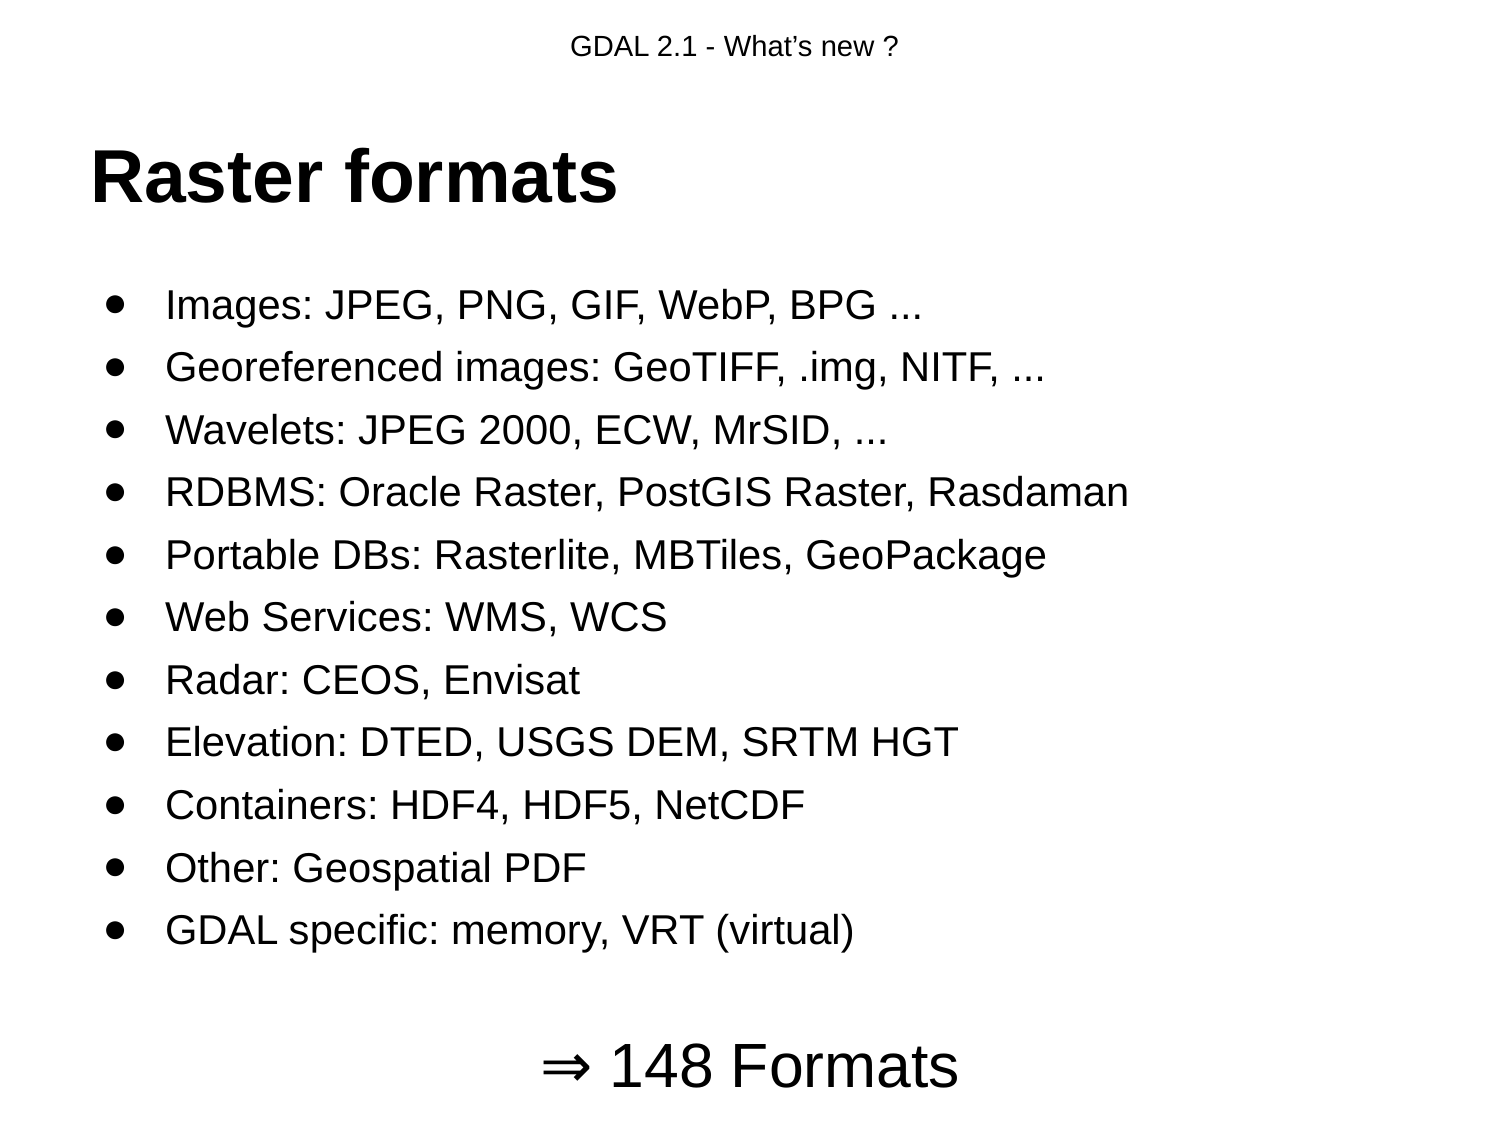

# Raster formats
Images: JPEG, PNG, GIF, WebP, BPG ...
Georeferenced images: GeoTIFF, .img, NITF, ...
Wavelets: JPEG 2000, ECW, MrSID, ...
RDBMS: Oracle Raster, PostGIS Raster, Rasdaman
Portable DBs: Rasterlite, MBTiles, GeoPackage
Web Services: WMS, WCS
Radar: CEOS, Envisat
Elevation: DTED, USGS DEM, SRTM HGT
Containers: HDF4, HDF5, NetCDF
Other: Geospatial PDF
GDAL specific: memory, VRT (virtual)
⇒ 148 Formats